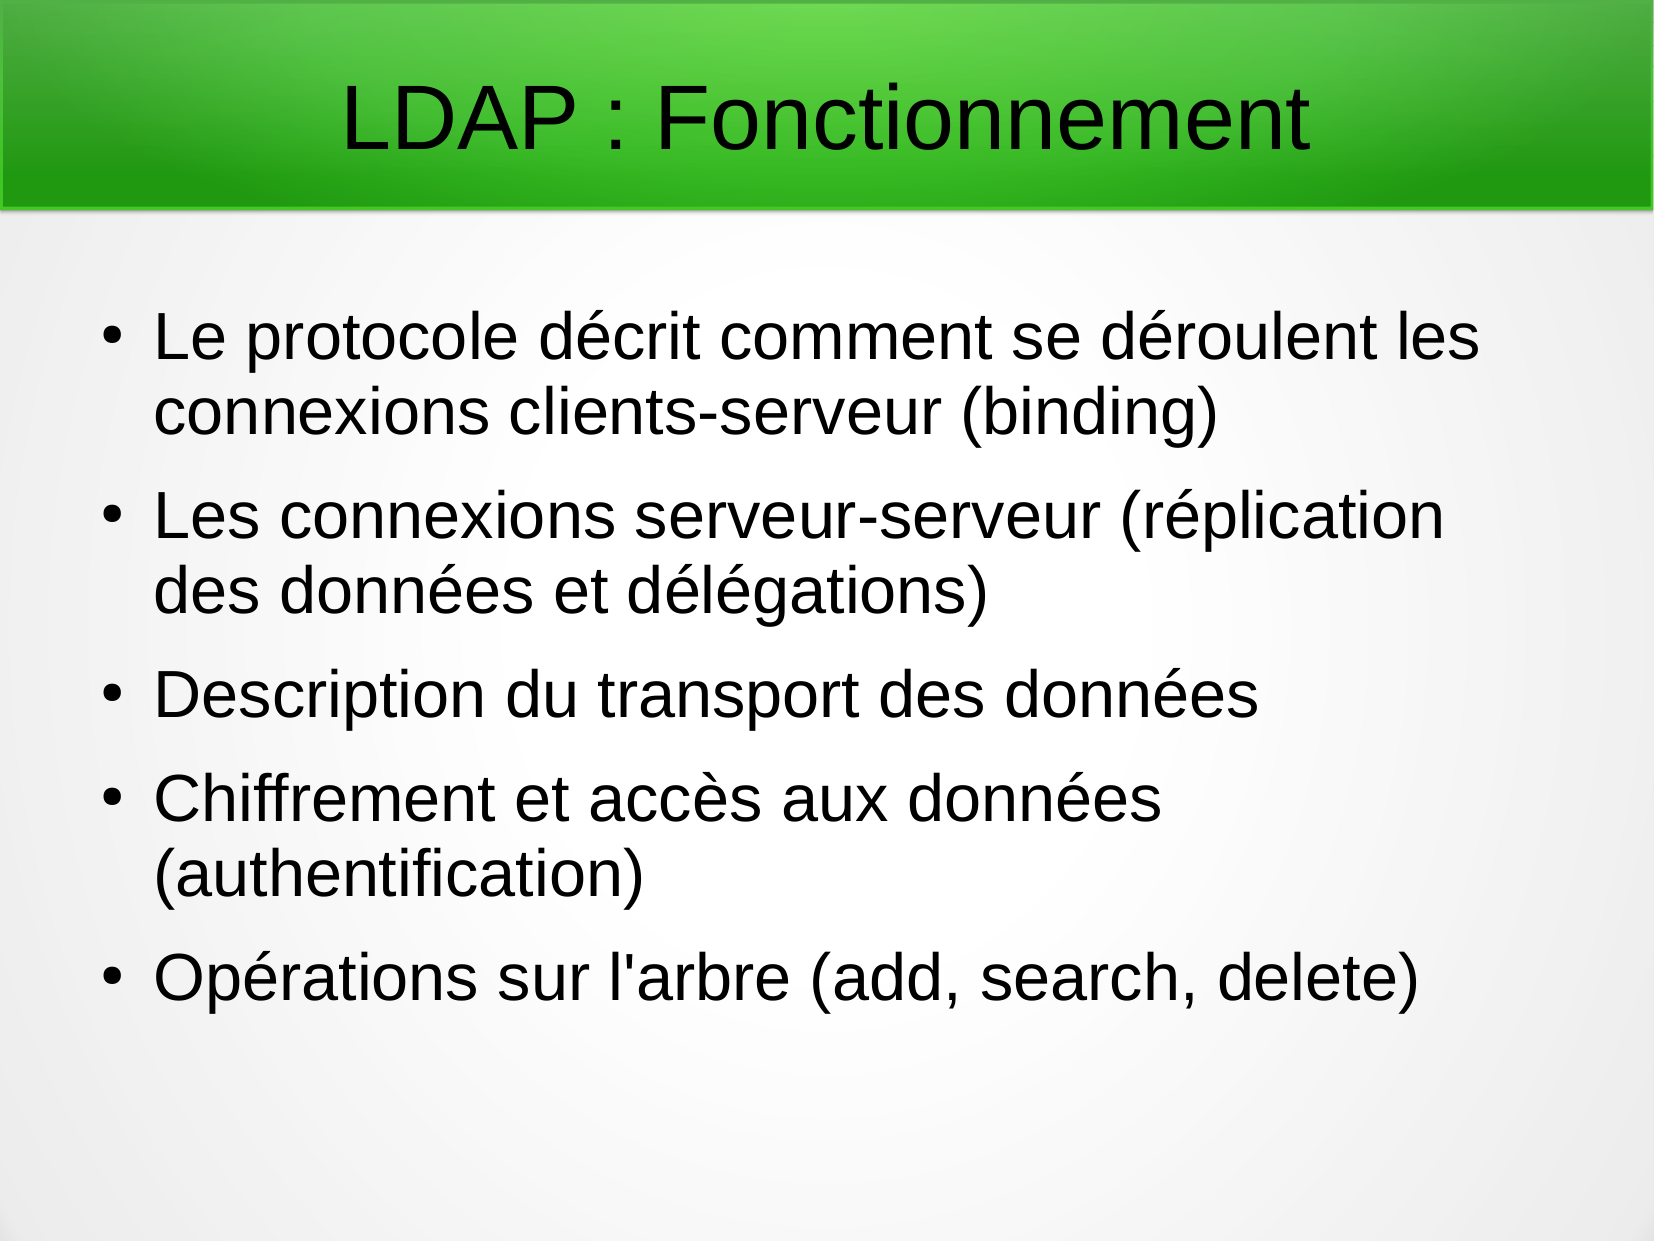

# LDAP : Fonctionnement
Le protocole décrit comment se déroulent les connexions clients-serveur (binding)
Les connexions serveur-serveur (réplication des données et délégations)
Description du transport des données
Chiffrement et accès aux données (authentification)
Opérations sur l'arbre (add, search, delete)